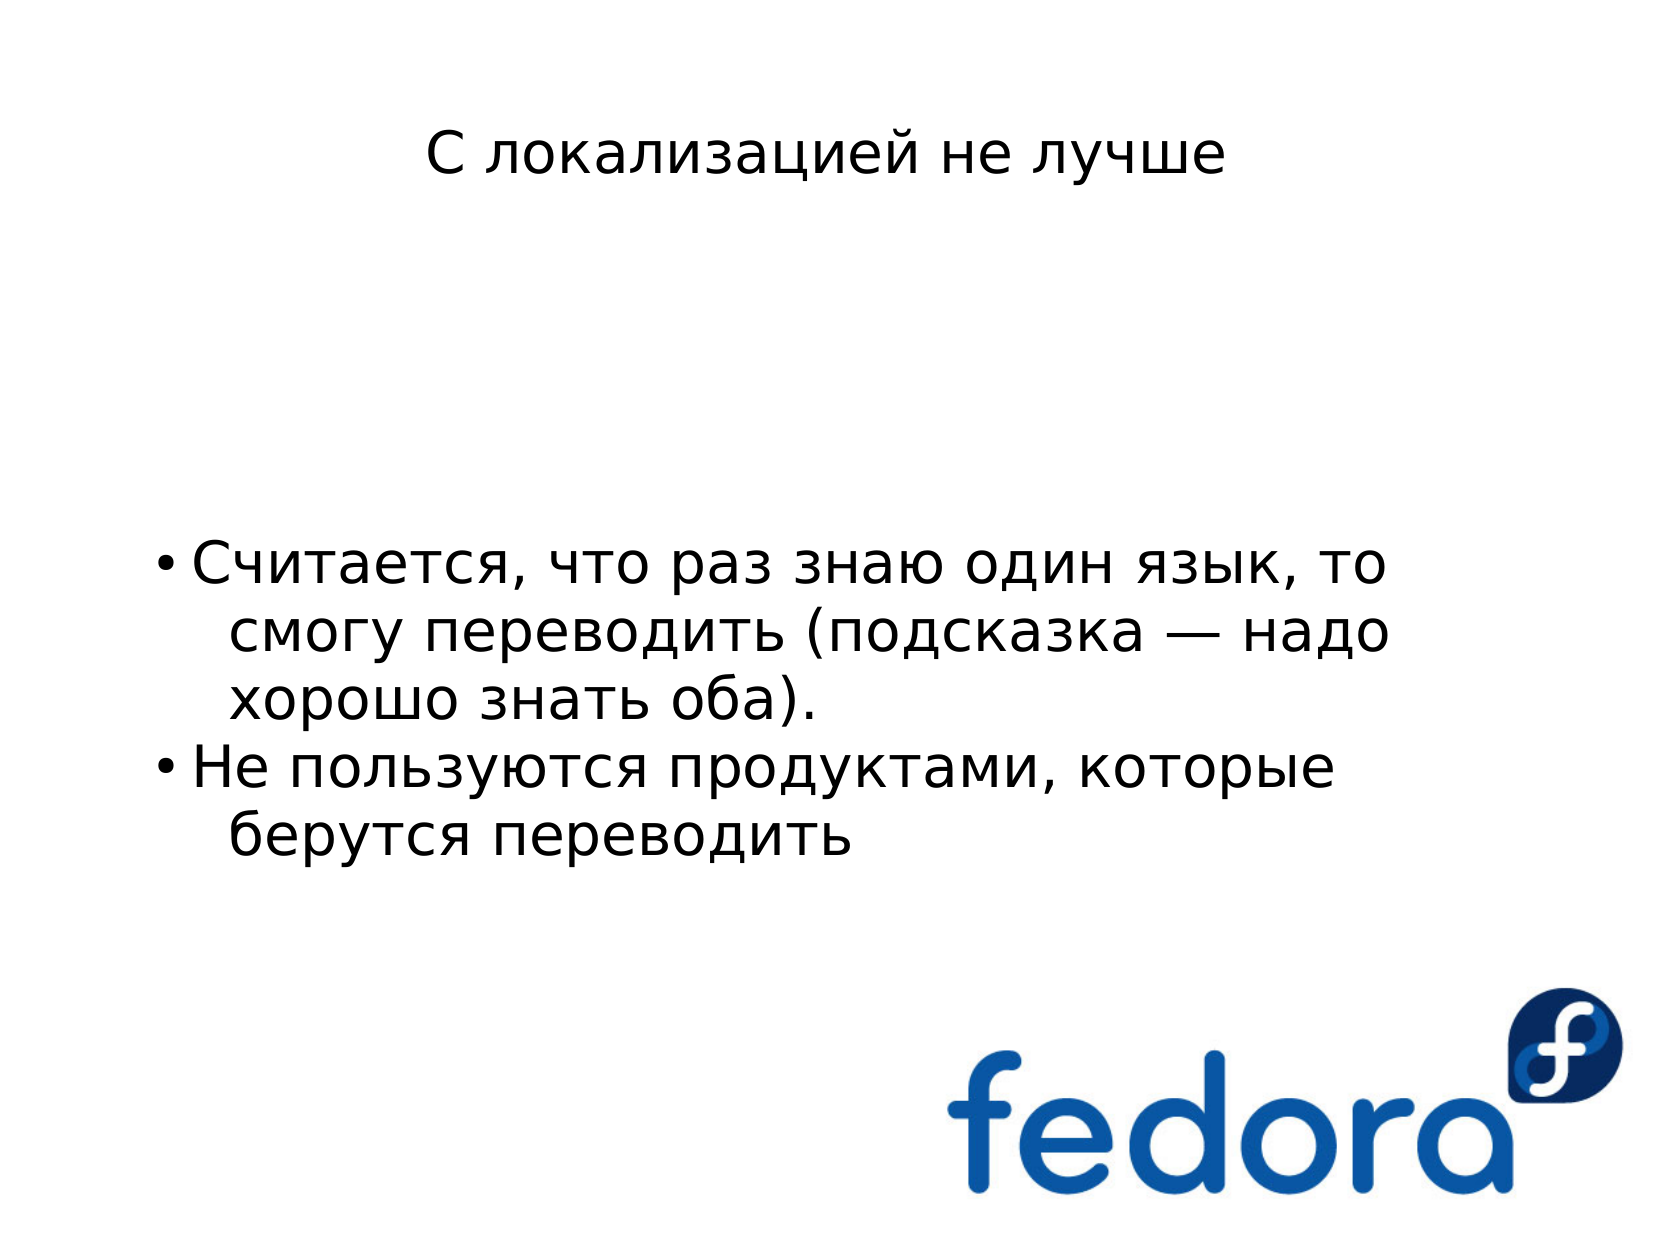

# С локализацией не лучше
Считается, что раз знаю один язык, то смогу переводить (подсказка — надо хорошо знать оба).
Не пользуются продуктами, которые берутся переводить